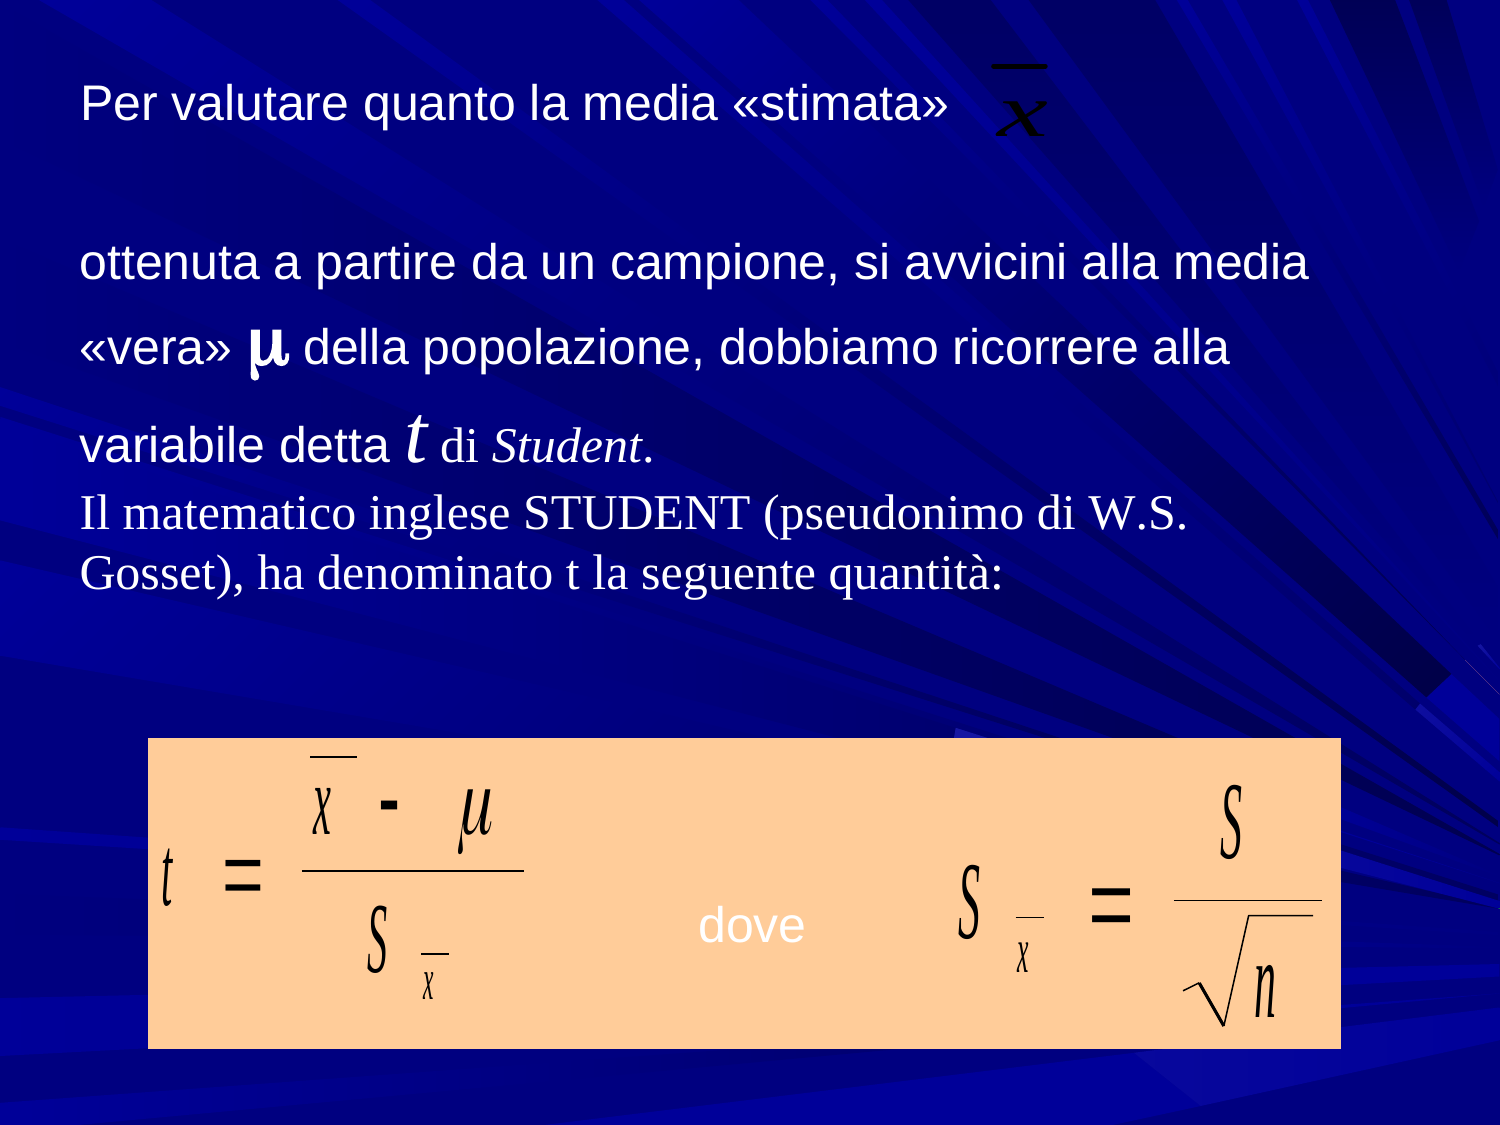

Per valutare quanto la media «stimata»
ottenuta a partire da un campione, si avvicini alla media «vera»  della popolazione, dobbiamo ricorrere alla variabile detta t di Student.
Il matematico inglese STUDENT (pseudonimo di W.S. Gosset), ha denominato t la seguente quantità: